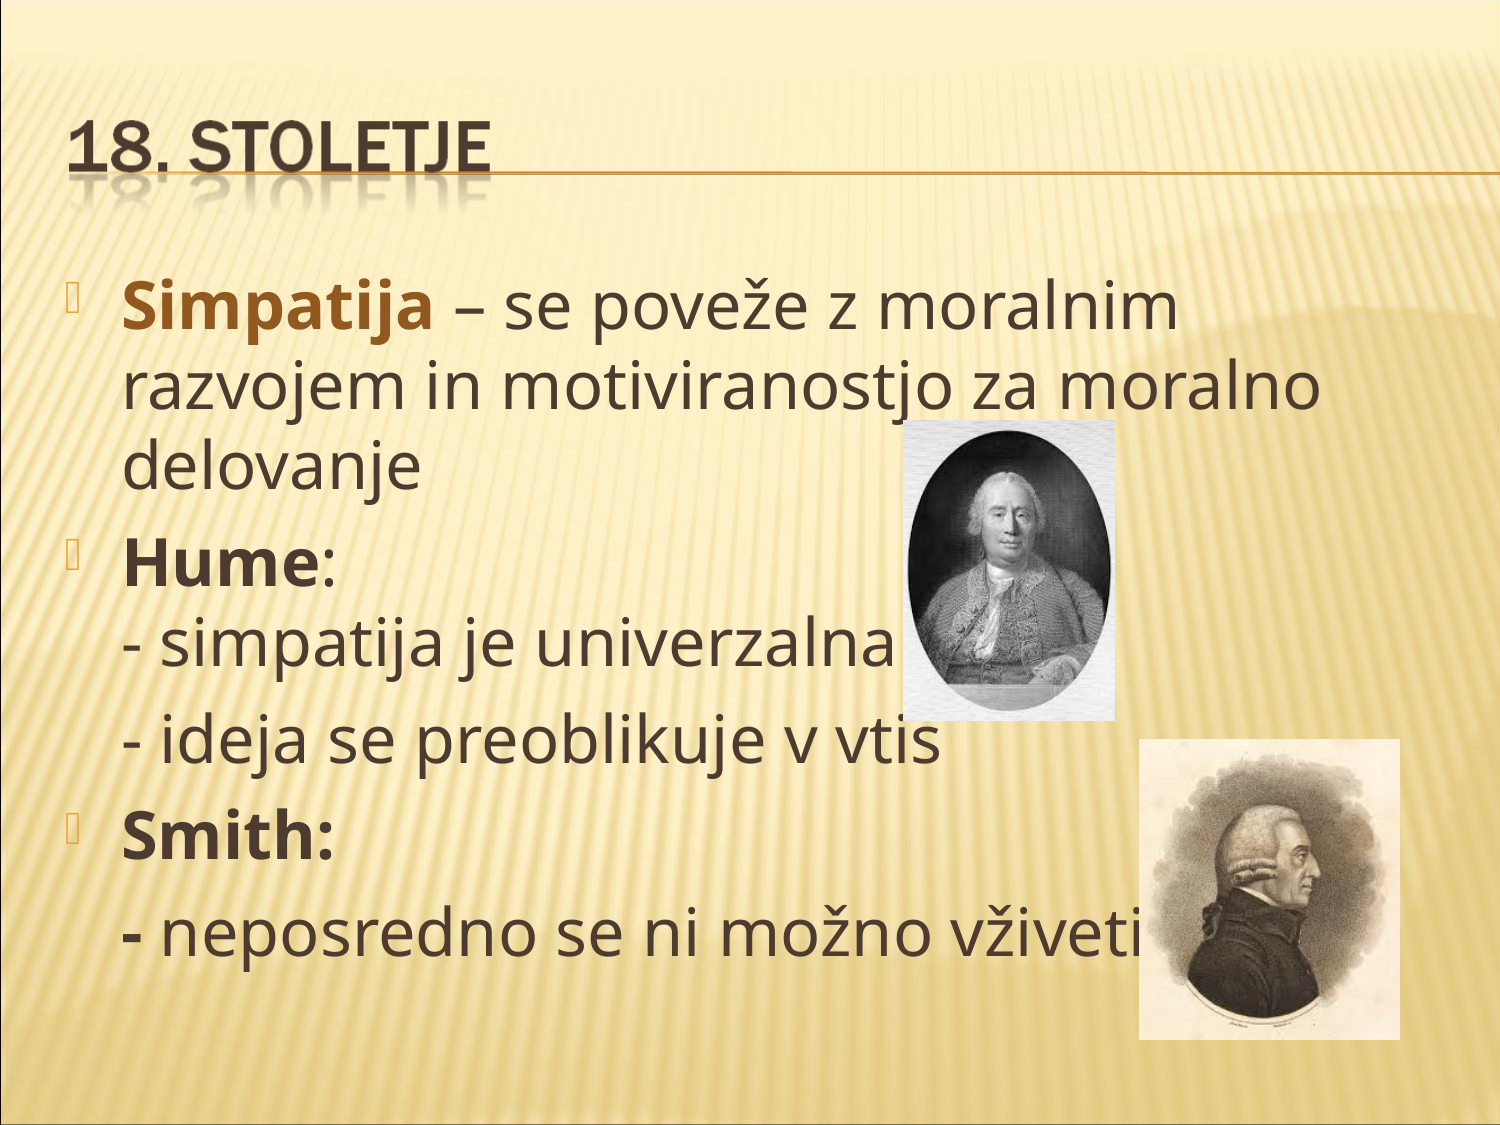

# Simpatija – se poveže z moralnim razvojem in motiviranostjo za moralno delovanje
Hume:
- simpatija je univerzalna
	- ideja se preoblikuje v vtis
Smith:
	- neposredno se ni možno vživeti